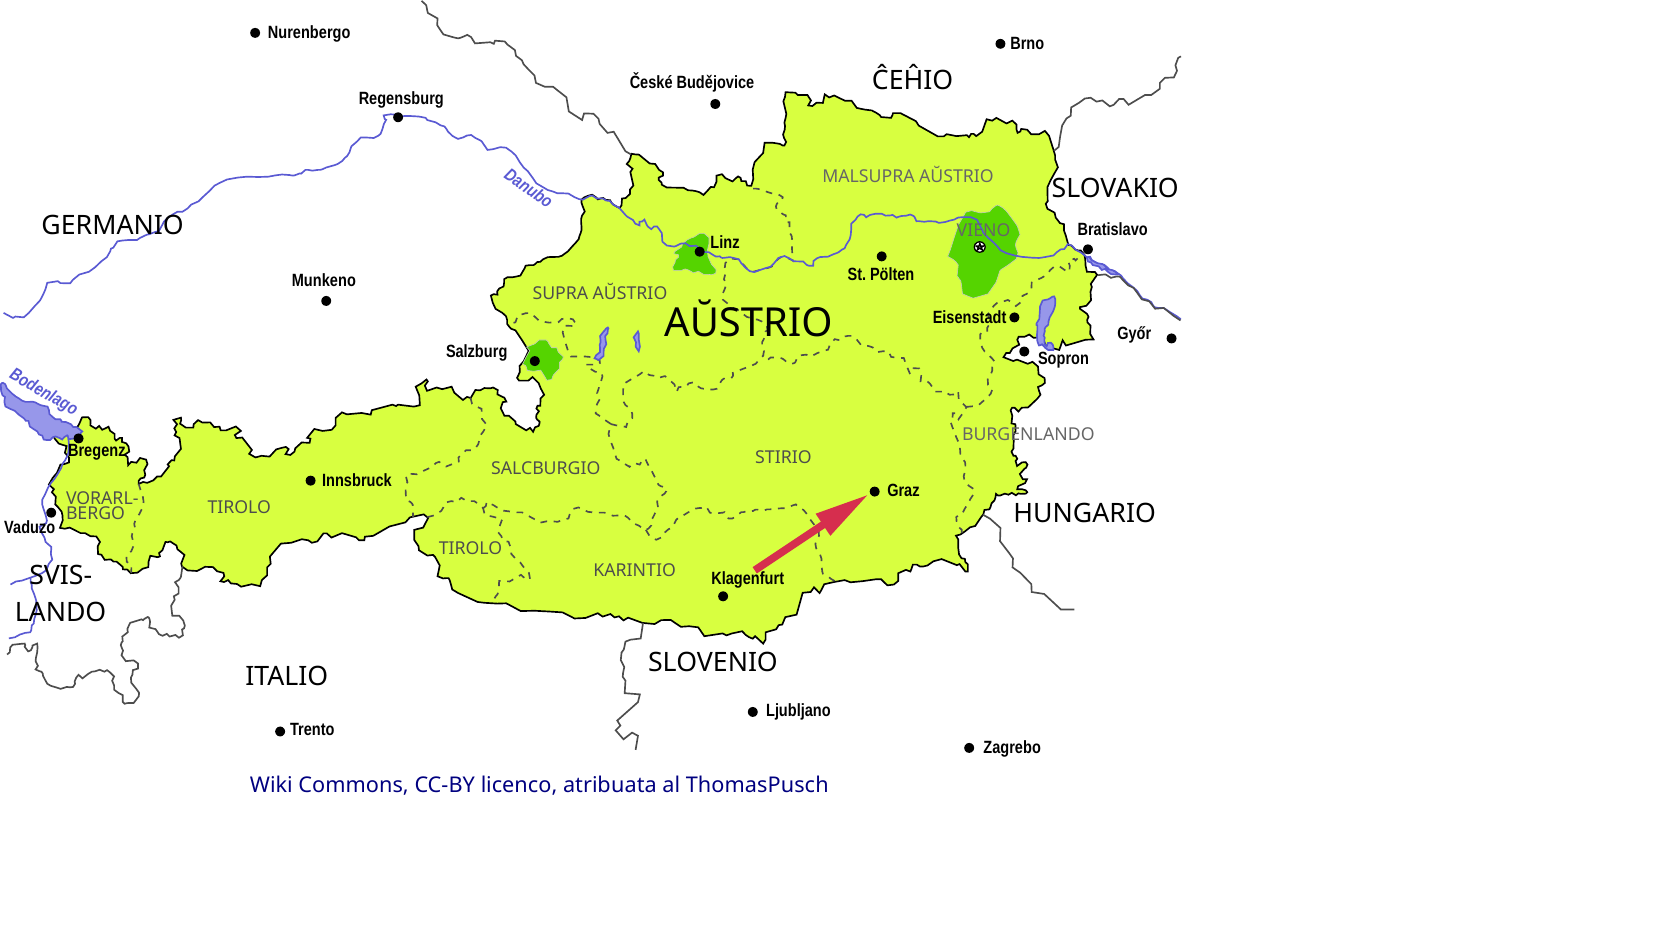

Wiki Commons, CC-BY licenco, atribuata al ThomasPusch